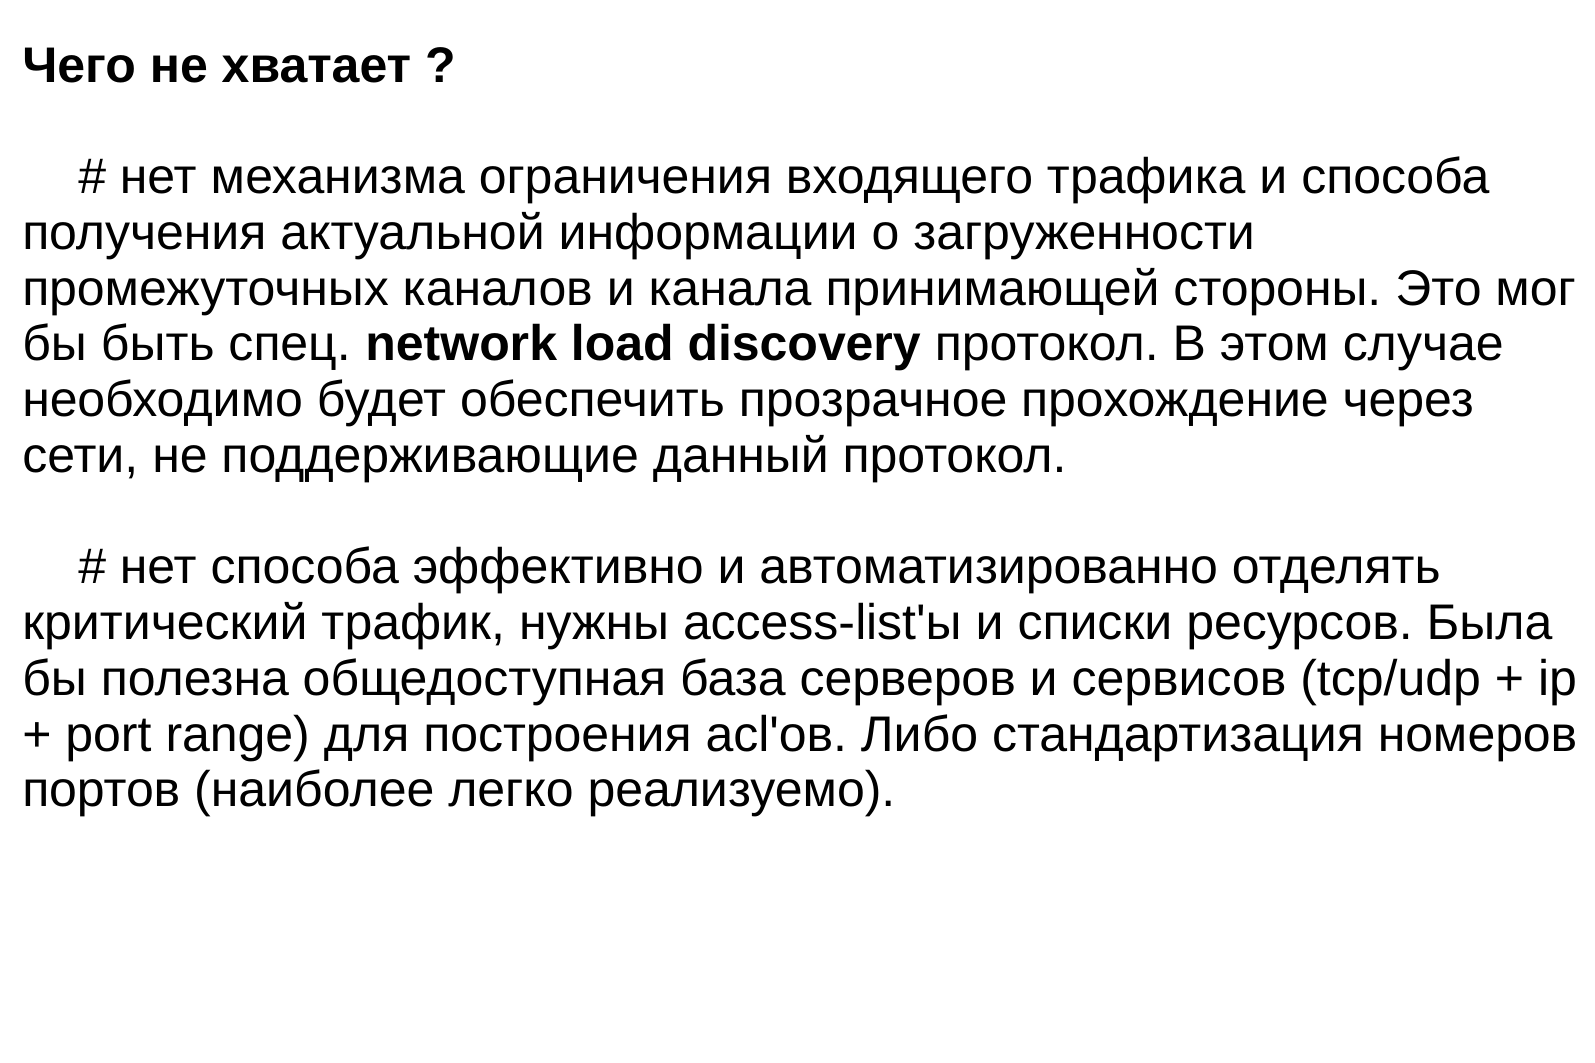

Чего не хватает ?
 # нет механизма ограничения входящего трафика и способа получения актуальной информации о загруженности промежуточных каналов и канала принимающей стороны. Это мог бы быть спец. network load discovery протокол. В этом случае необходимо будет обеспечить прозрачное прохождение через сети, не поддерживающие данный протокол.
 # нет способа эффективно и автоматизированно отделять критический трафик, нужны access-list'ы и списки ресурсов. Была бы полезна общедоступная база серверов и сервисов (tcp/udp + ip + port range) для построения acl'ов. Либо стандартизация номеров портов (наиболее легко реализуемо).